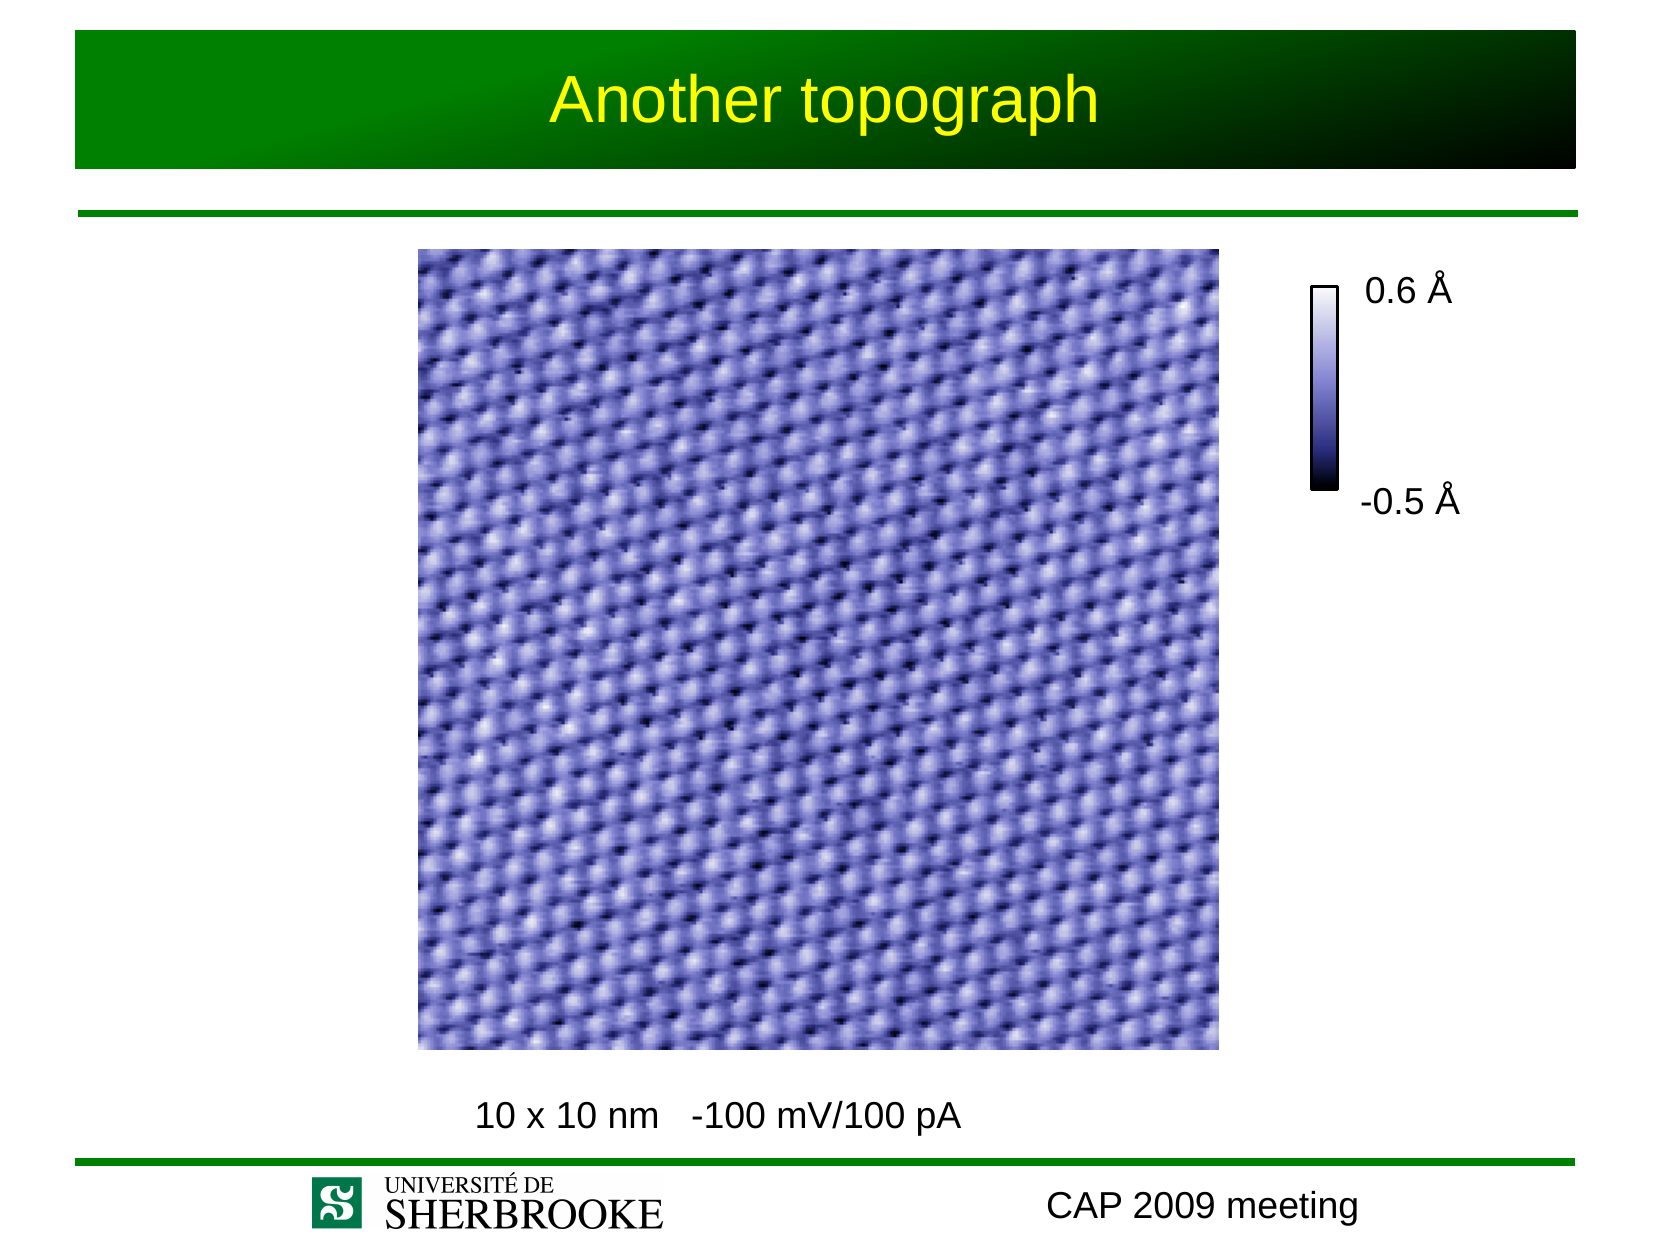

# Another topograph
0.6 Å
-0.5 Å
10 x 10 nm -100 mV/100 pA